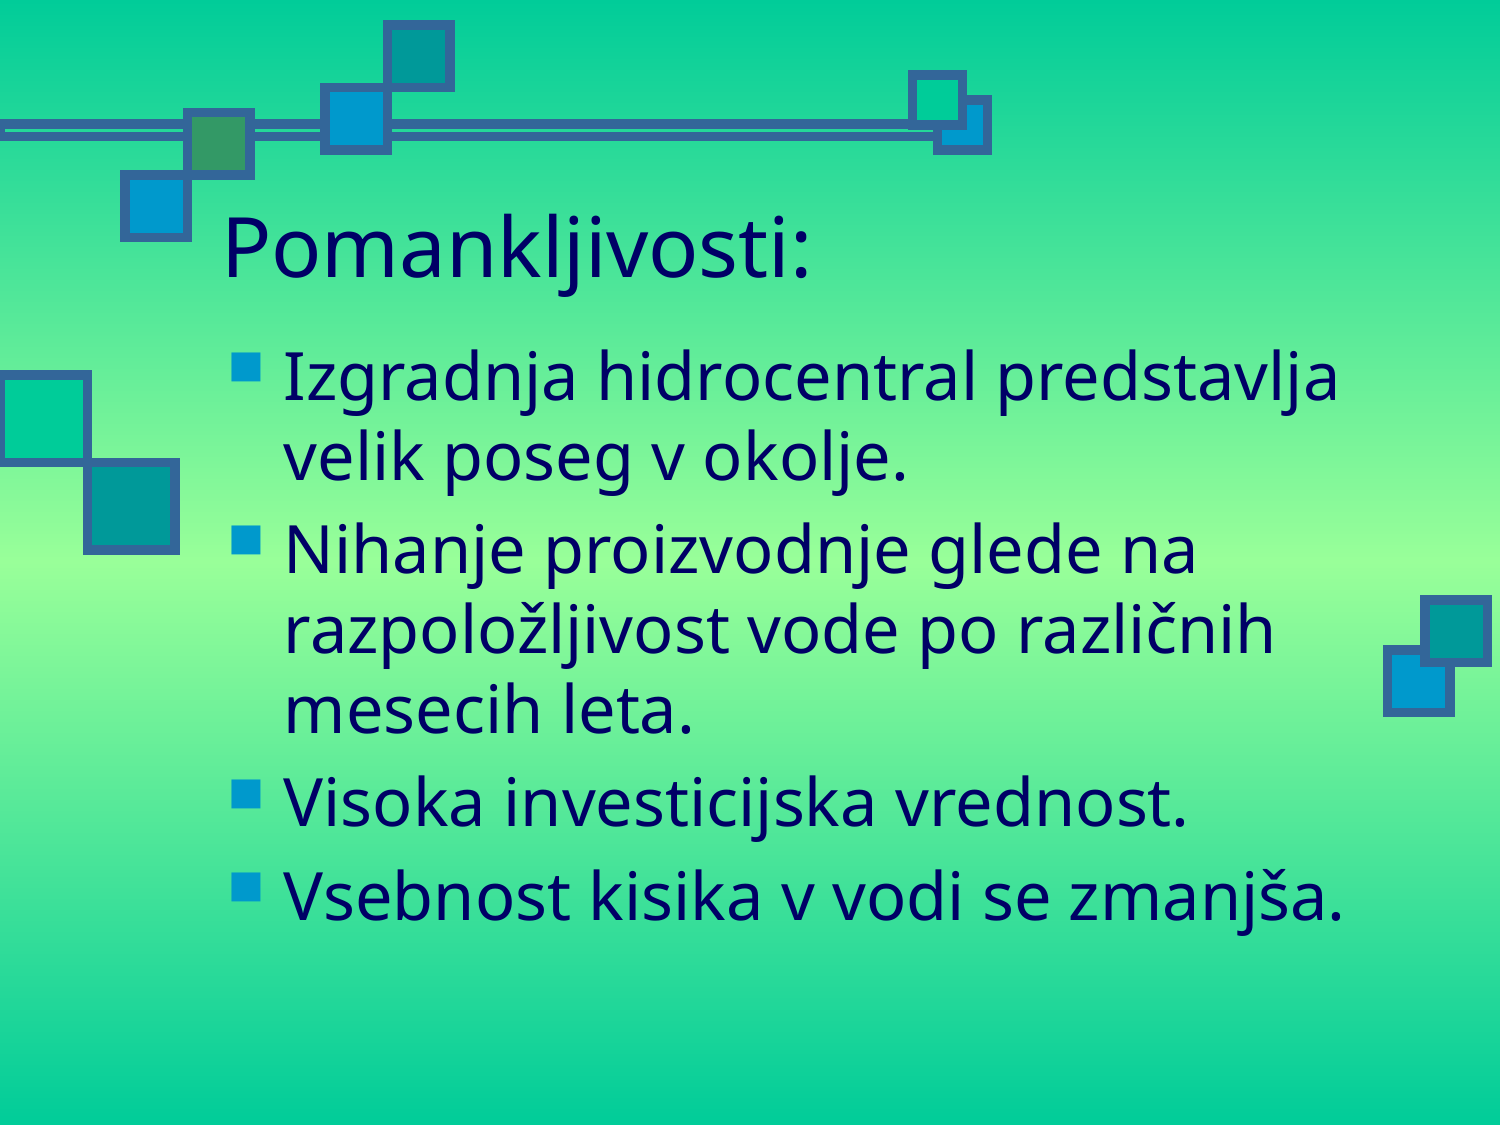

# Pomankljivosti:
Izgradnja hidrocentral predstavlja velik poseg v okolje.
Nihanje proizvodnje glede na razpoložljivost vode po različnih mesecih leta.
Visoka investicijska vrednost.
Vsebnost kisika v vodi se zmanjša.